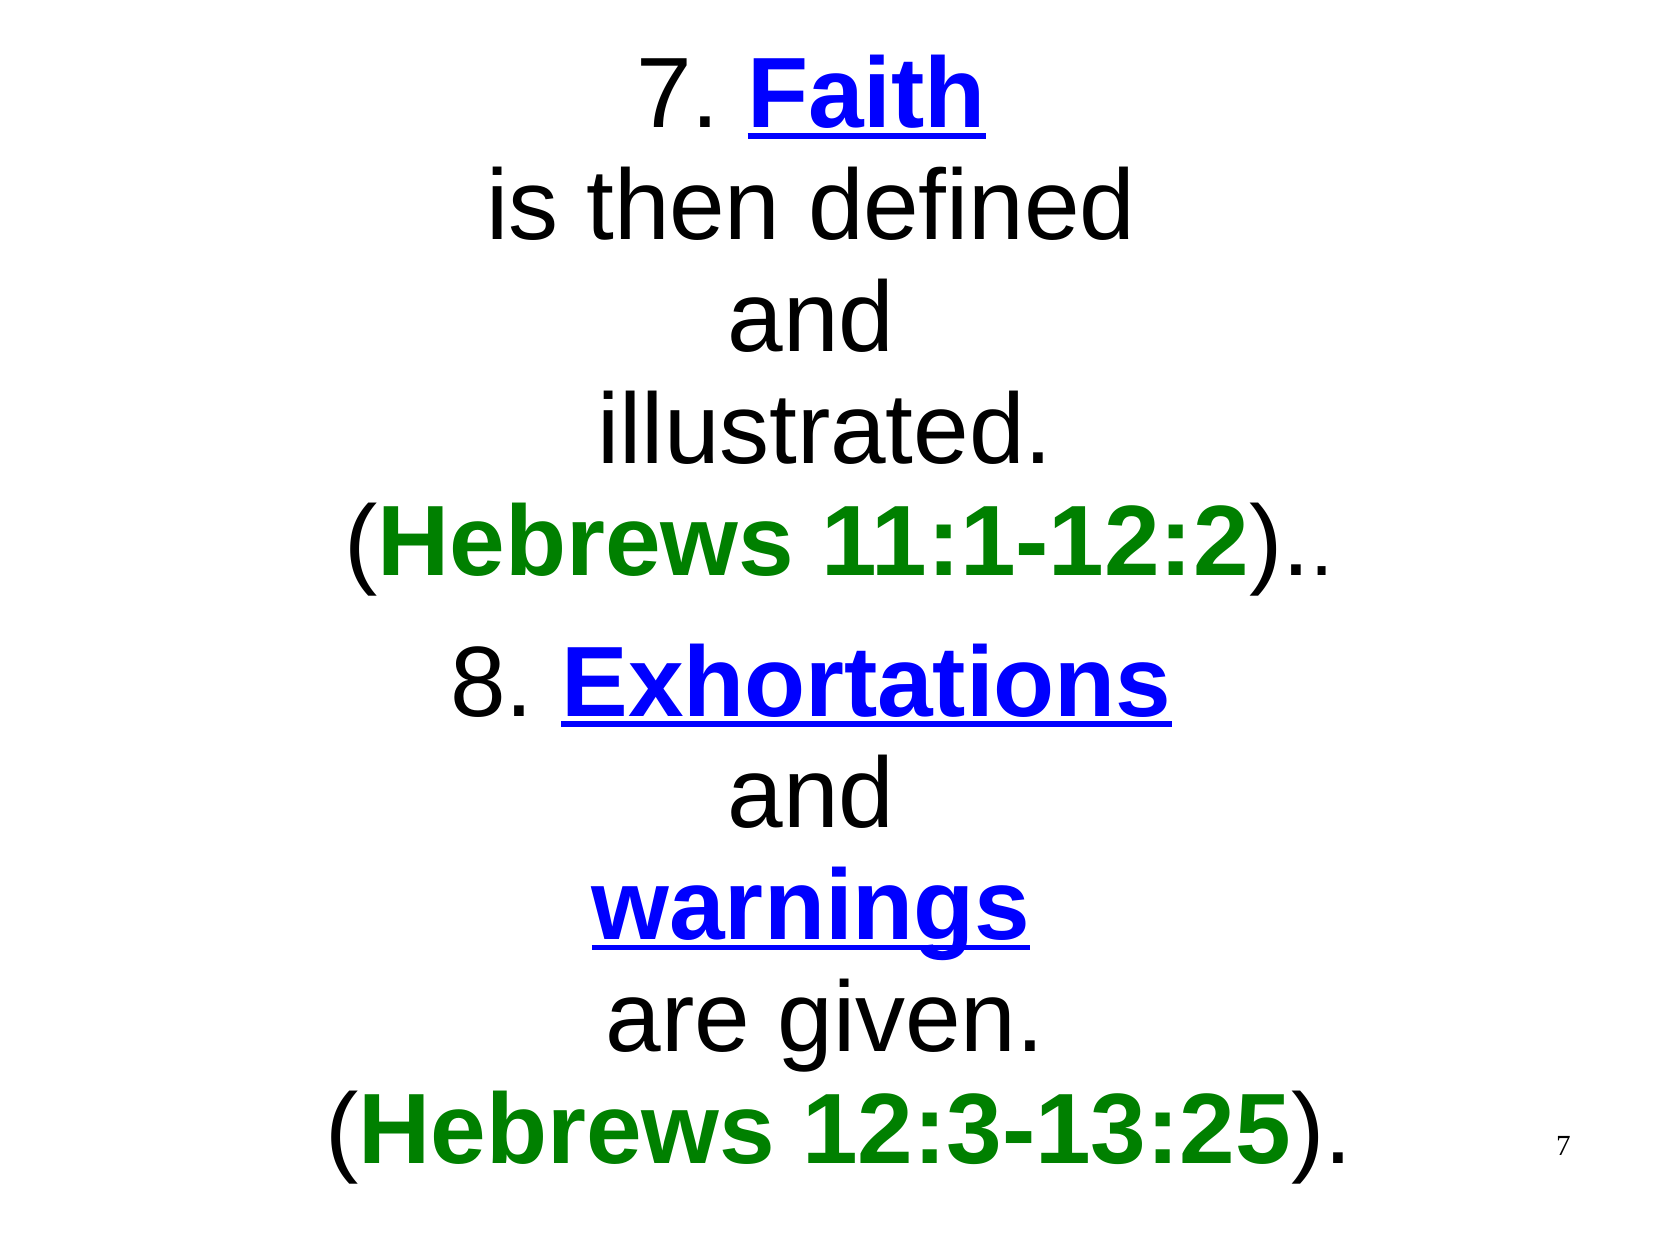

# 7. Faith is then defined and illustrated. (Hebrews 11:1-12:2)..
8. Exhortations
and
warnings
are given.
 (Hebrews 12:3-13:25).
7